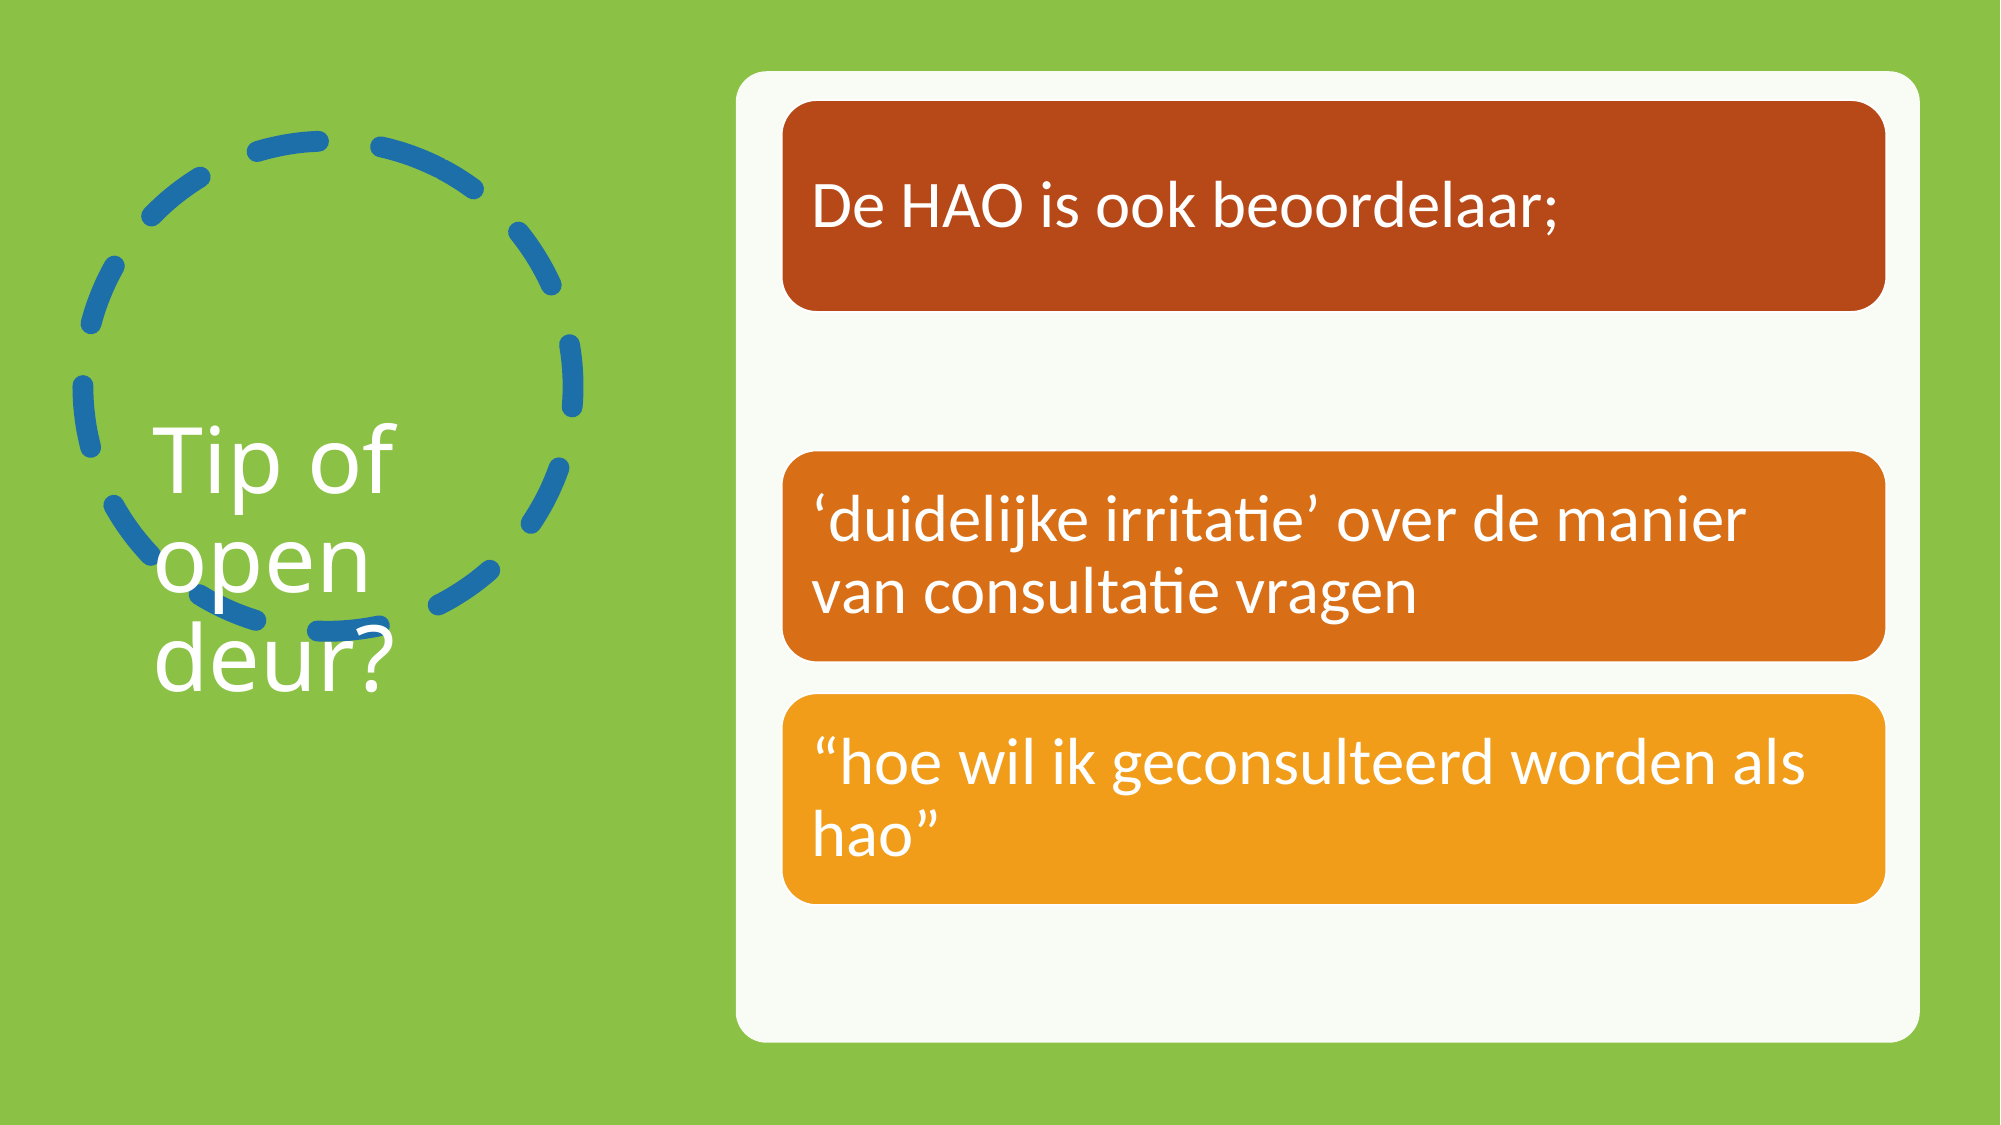

De HAO is ook beoordelaar;
‘duidelijke irritatie’ over de manier van consultatie vragen
“hoe wil ik geconsulteerd worden als hao”
# Tip of open deur?